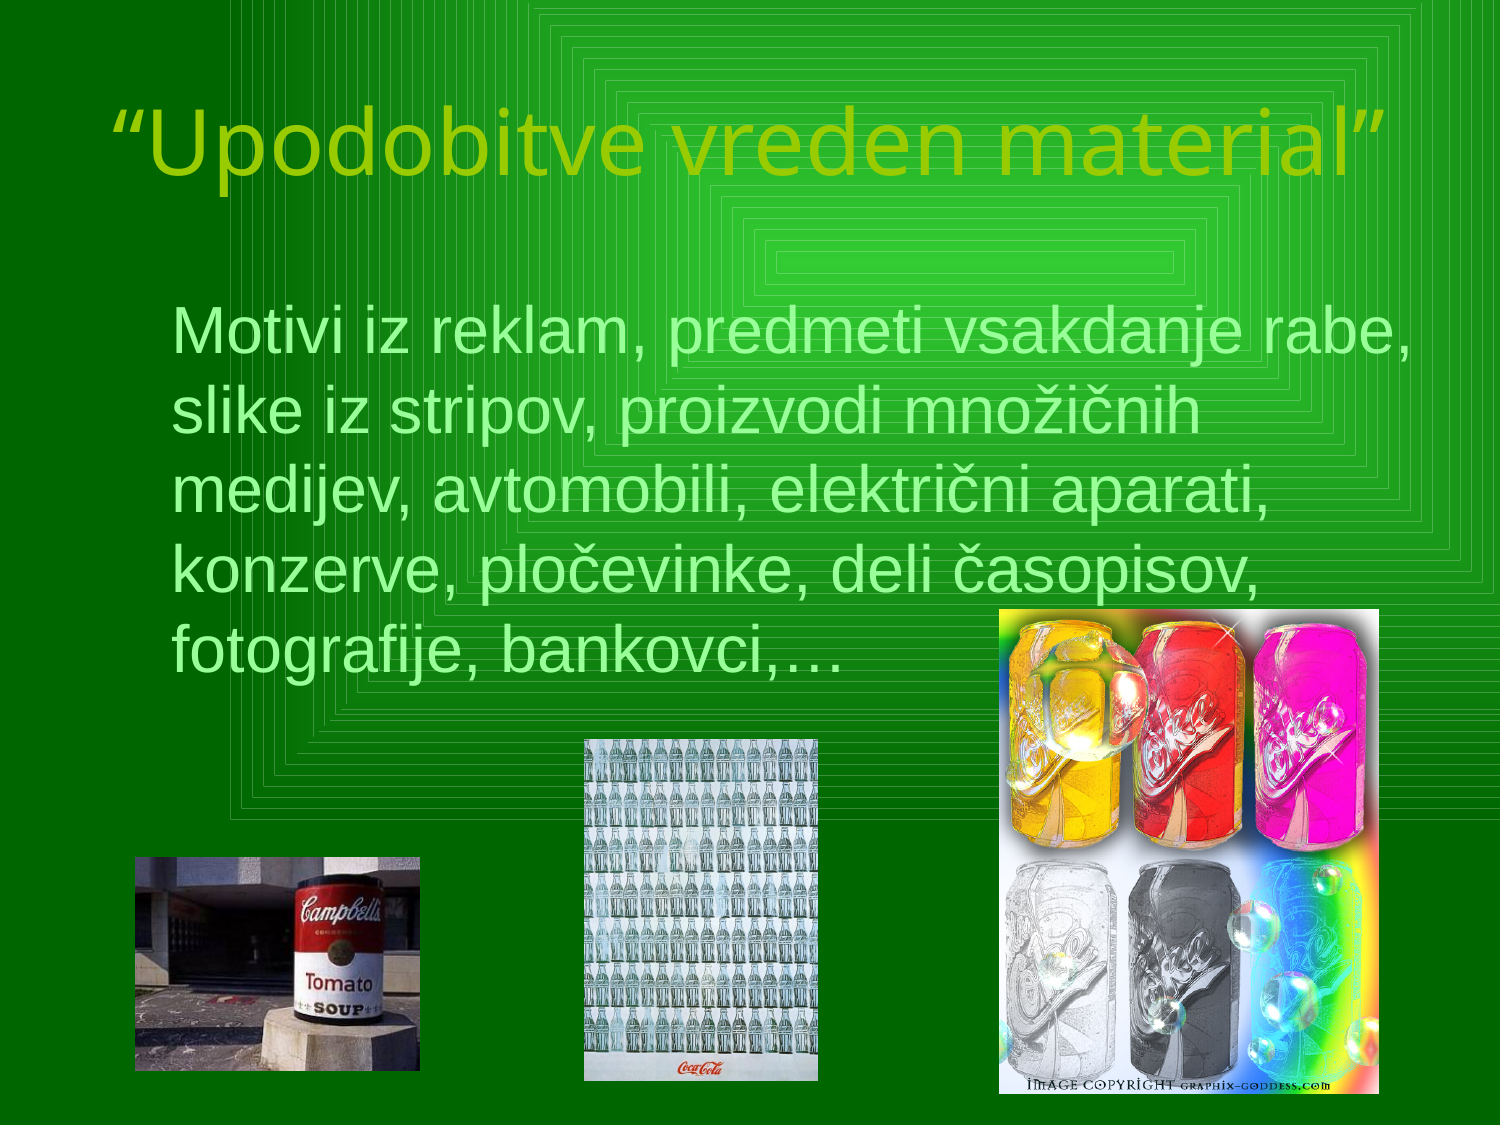

# “Upodobitve vreden material”
	Motivi iz reklam, predmeti vsakdanje rabe, slike iz stripov, proizvodi množičnih medijev, avtomobili, električni aparati, konzerve, pločevinke, deli časopisov, fotografije, bankovci,…